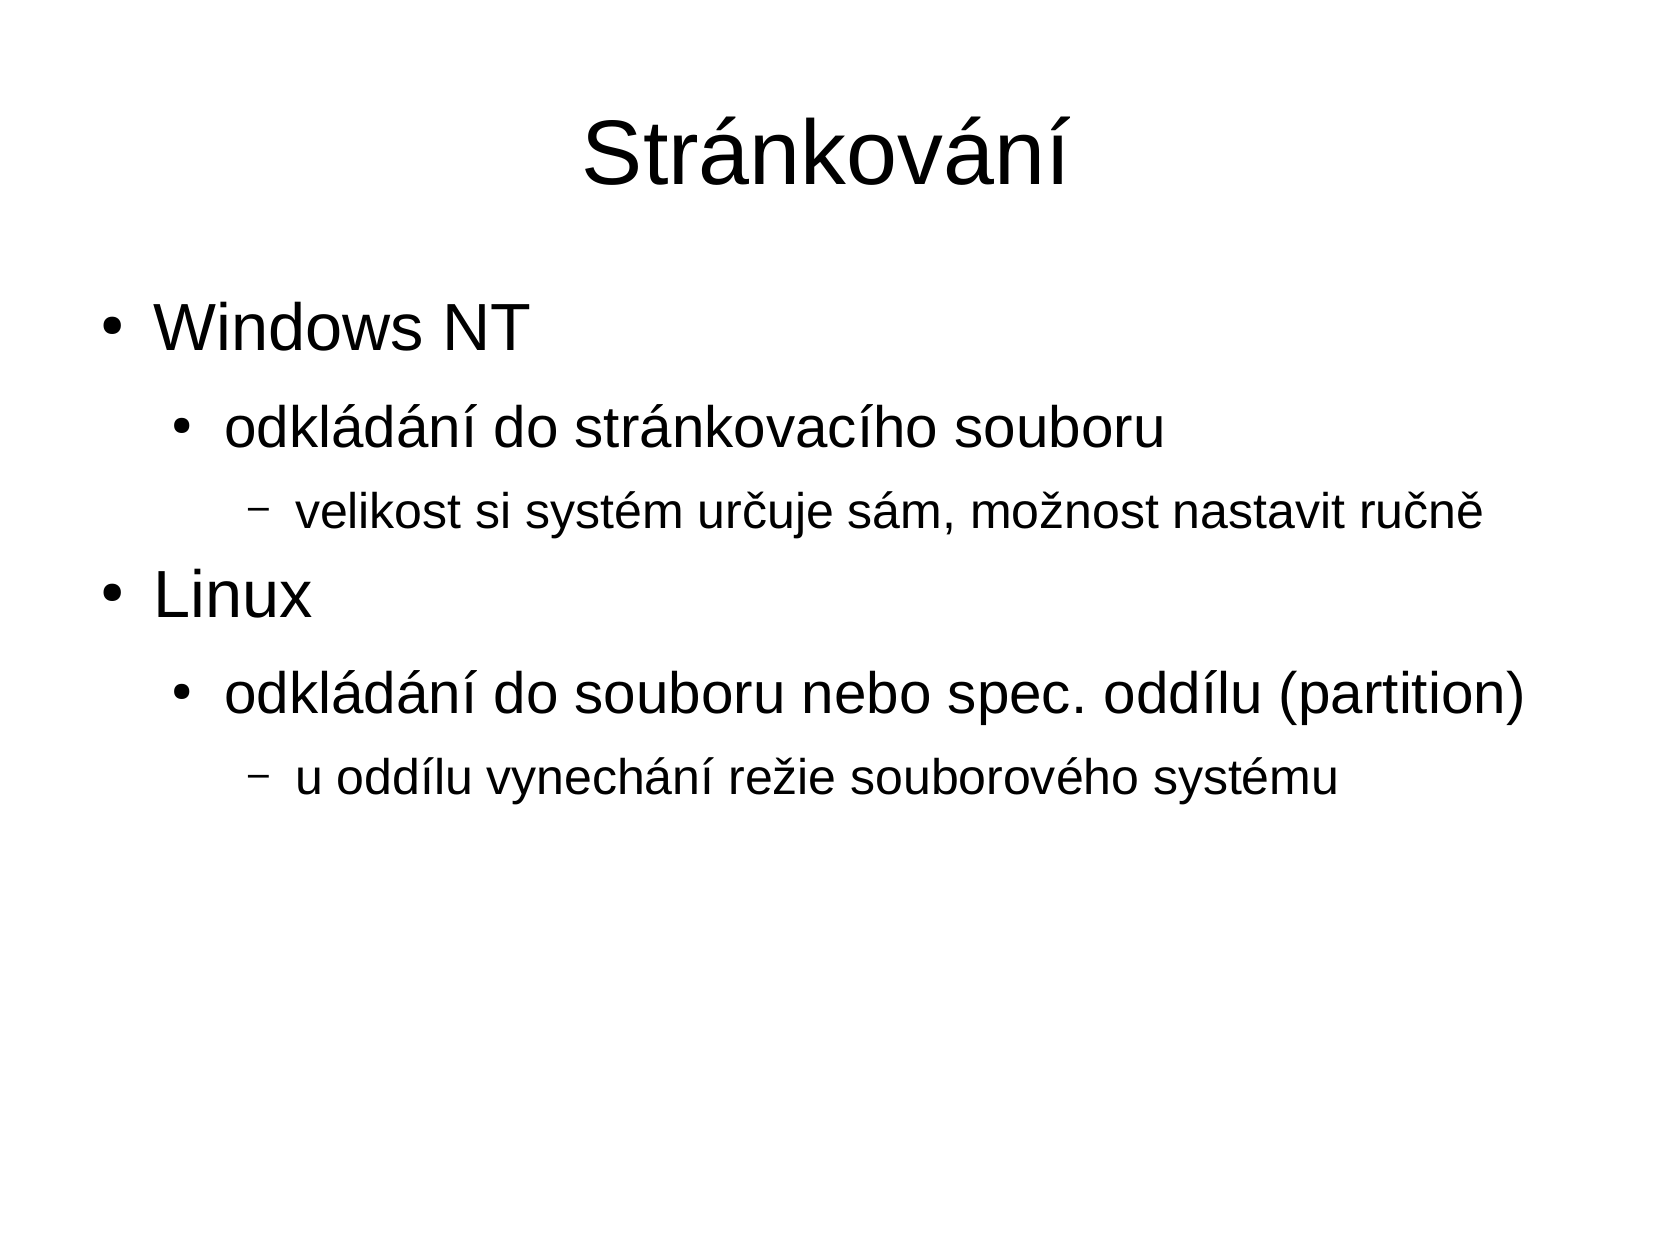

# Stránkování
Windows NT
odkládání do stránkovacího souboru
velikost si systém určuje sám, možnost nastavit ručně
Linux
odkládání do souboru nebo spec. oddílu (partition)
u oddílu vynechání režie souborového systému